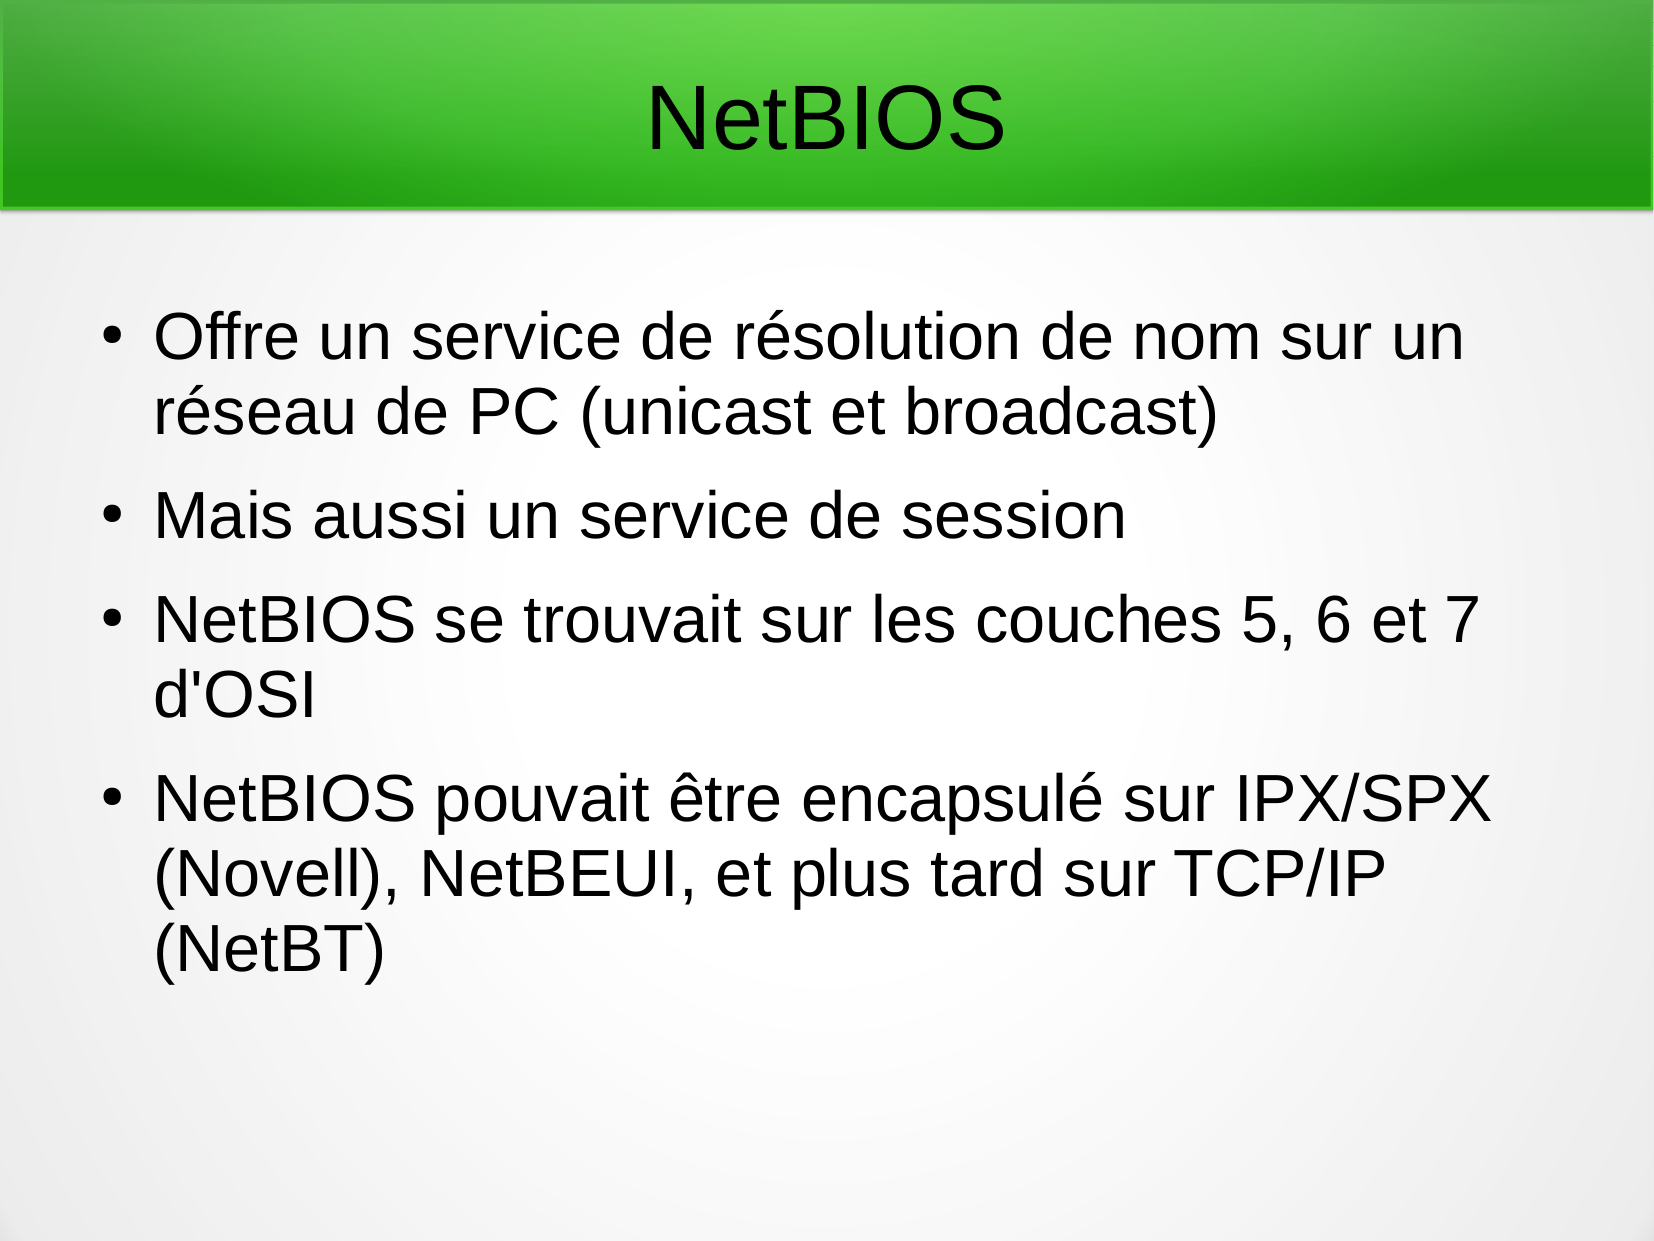

# NetBIOS
Offre un service de résolution de nom sur un réseau de PC (unicast et broadcast)
Mais aussi un service de session
NetBIOS se trouvait sur les couches 5, 6 et 7 d'OSI
NetBIOS pouvait être encapsulé sur IPX/SPX (Novell), NetBEUI, et plus tard sur TCP/IP (NetBT)